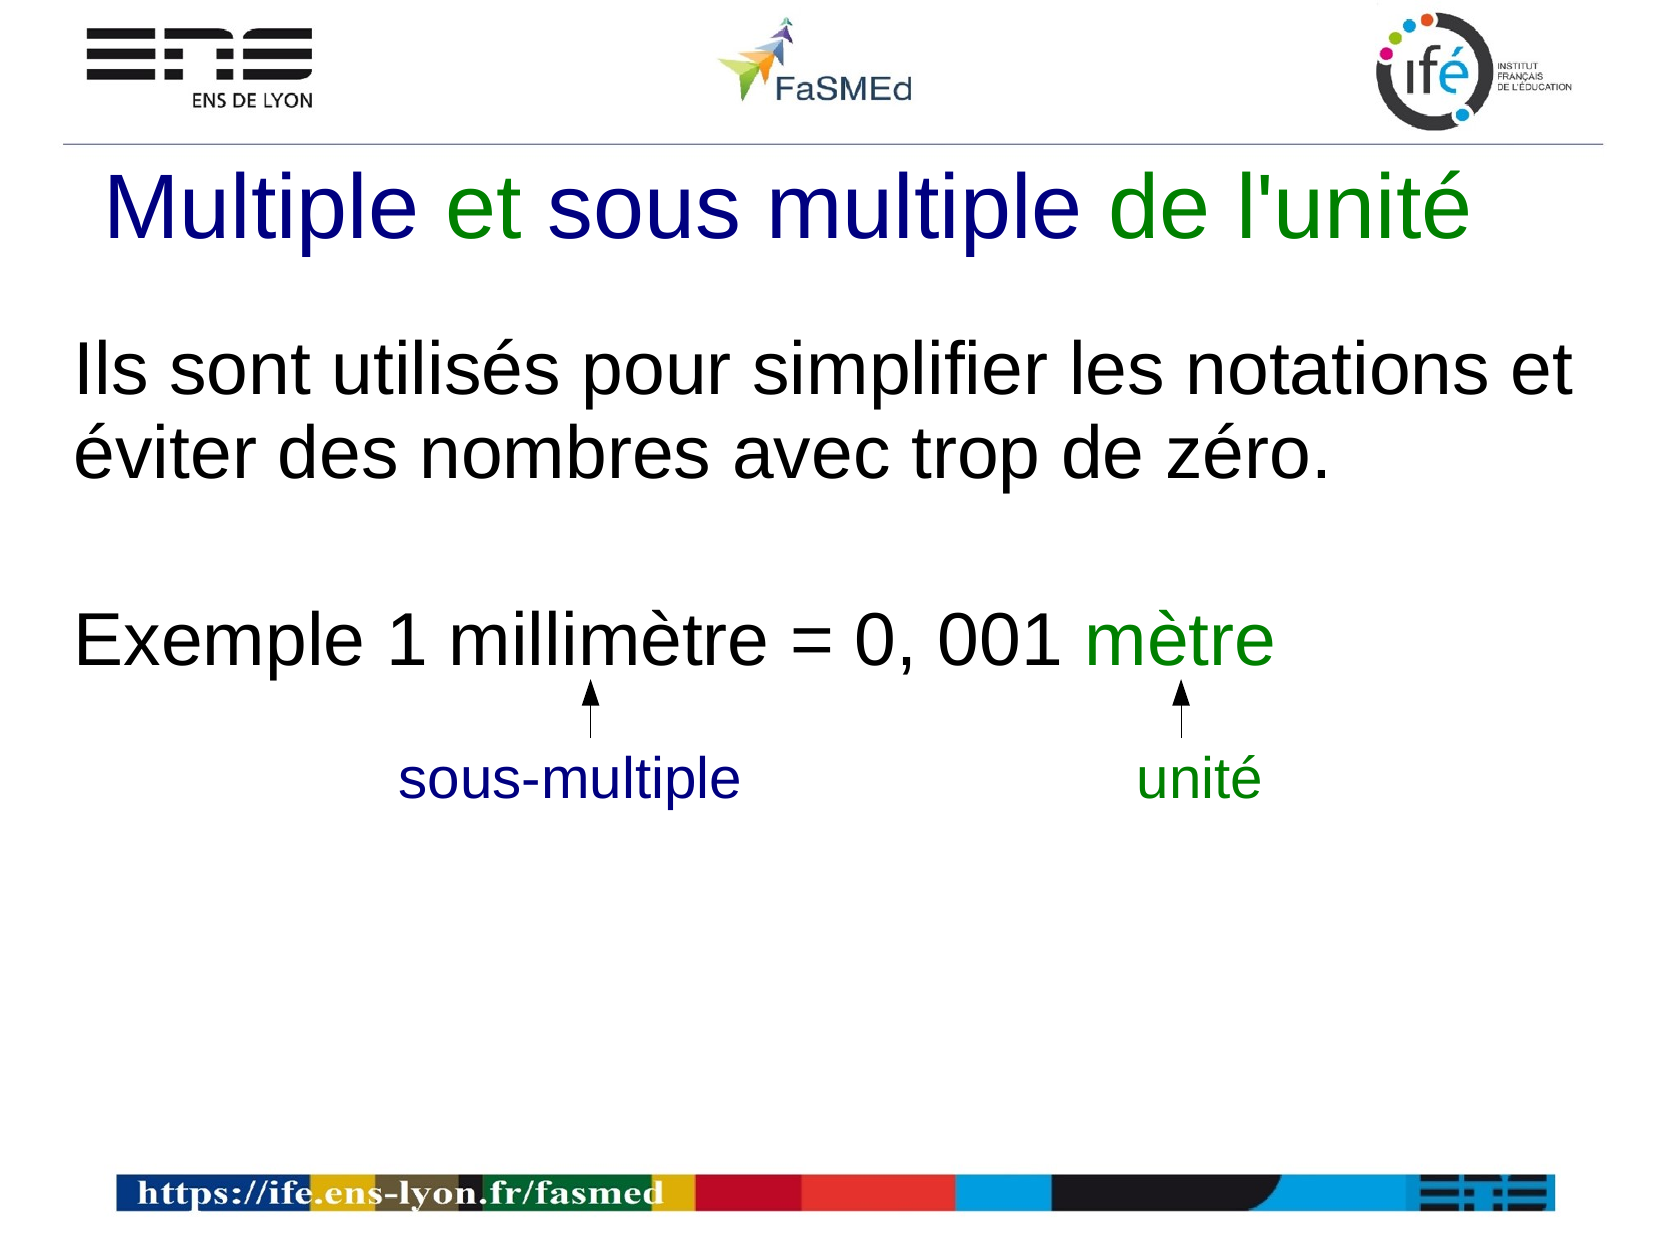

Multiple et sous multiple de l'unité
Ils sont utilisés pour simplifier les notations et éviter des nombres avec trop de zéro.
Exemple 1 millimètre = 0, 001 mètre
sous-multiple
unité